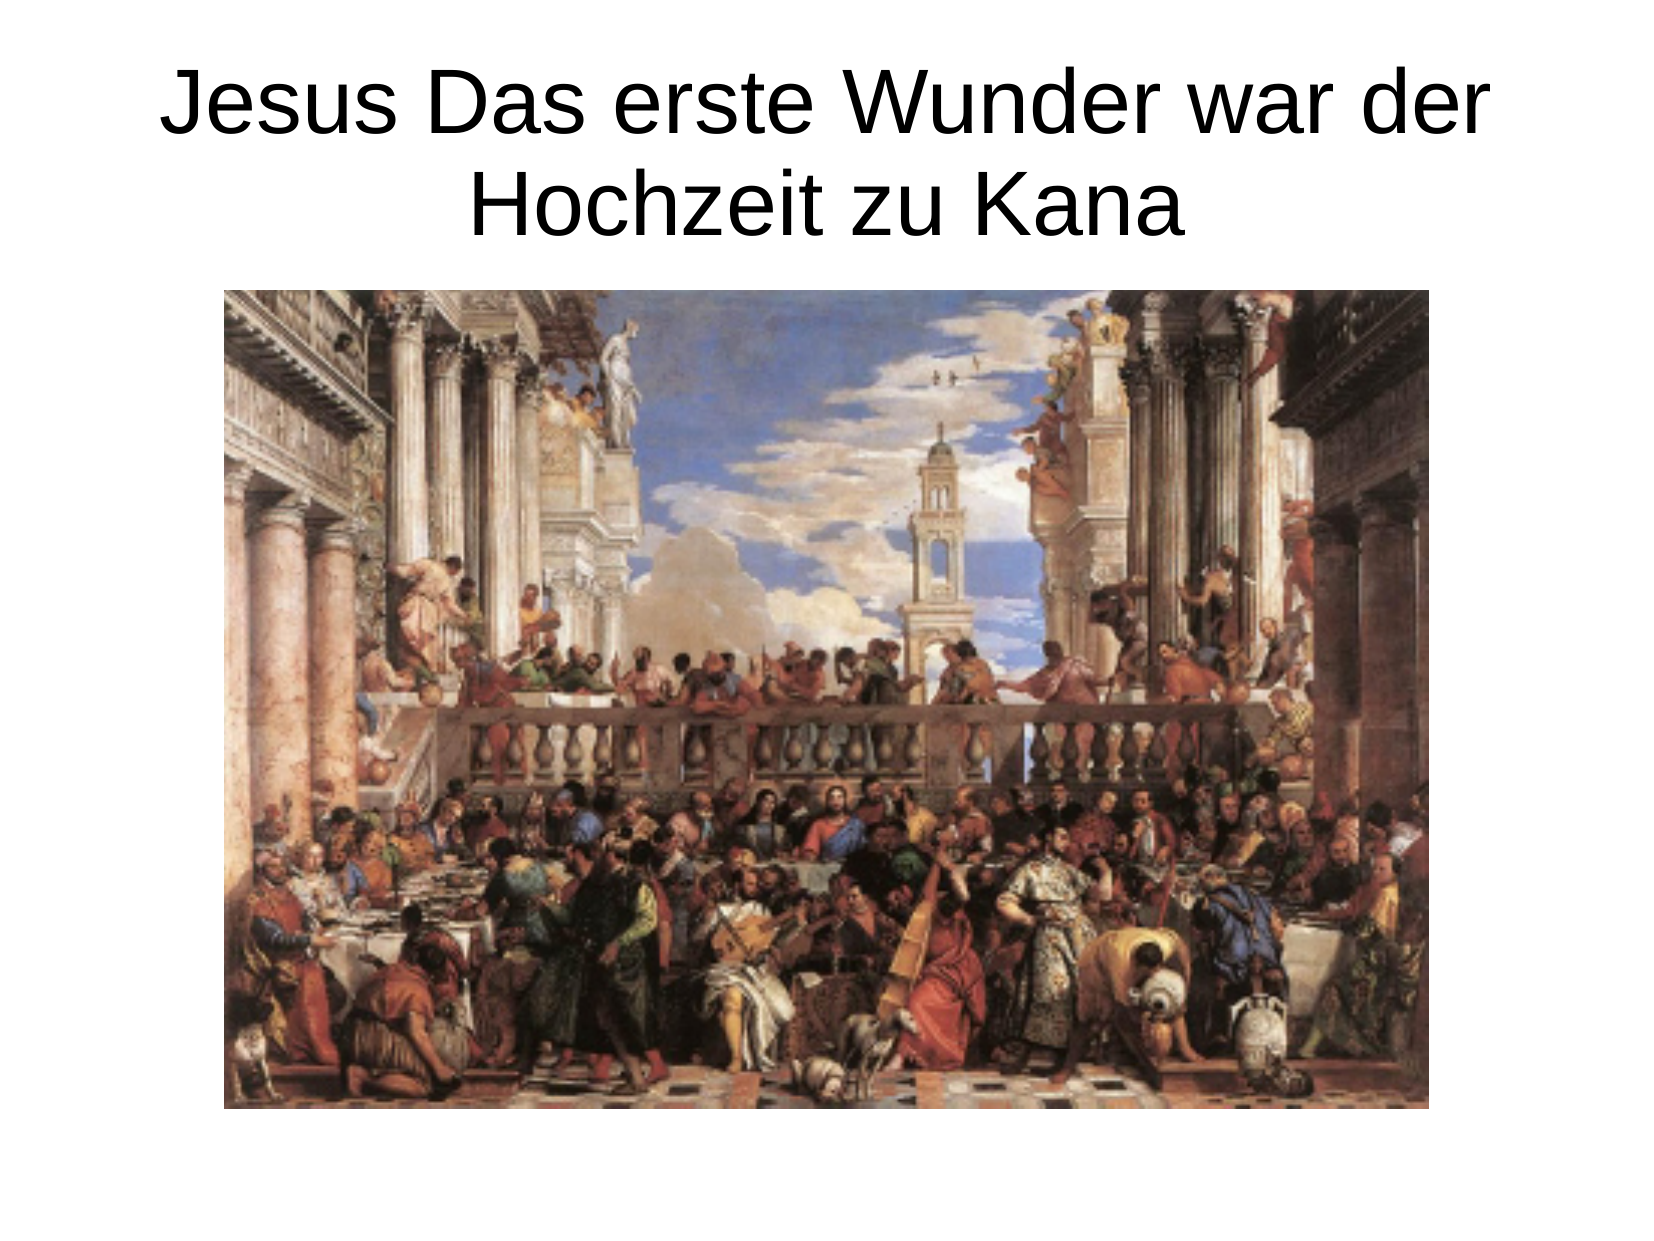

# Jesus Das erste Wunder war der Hochzeit zu Kana